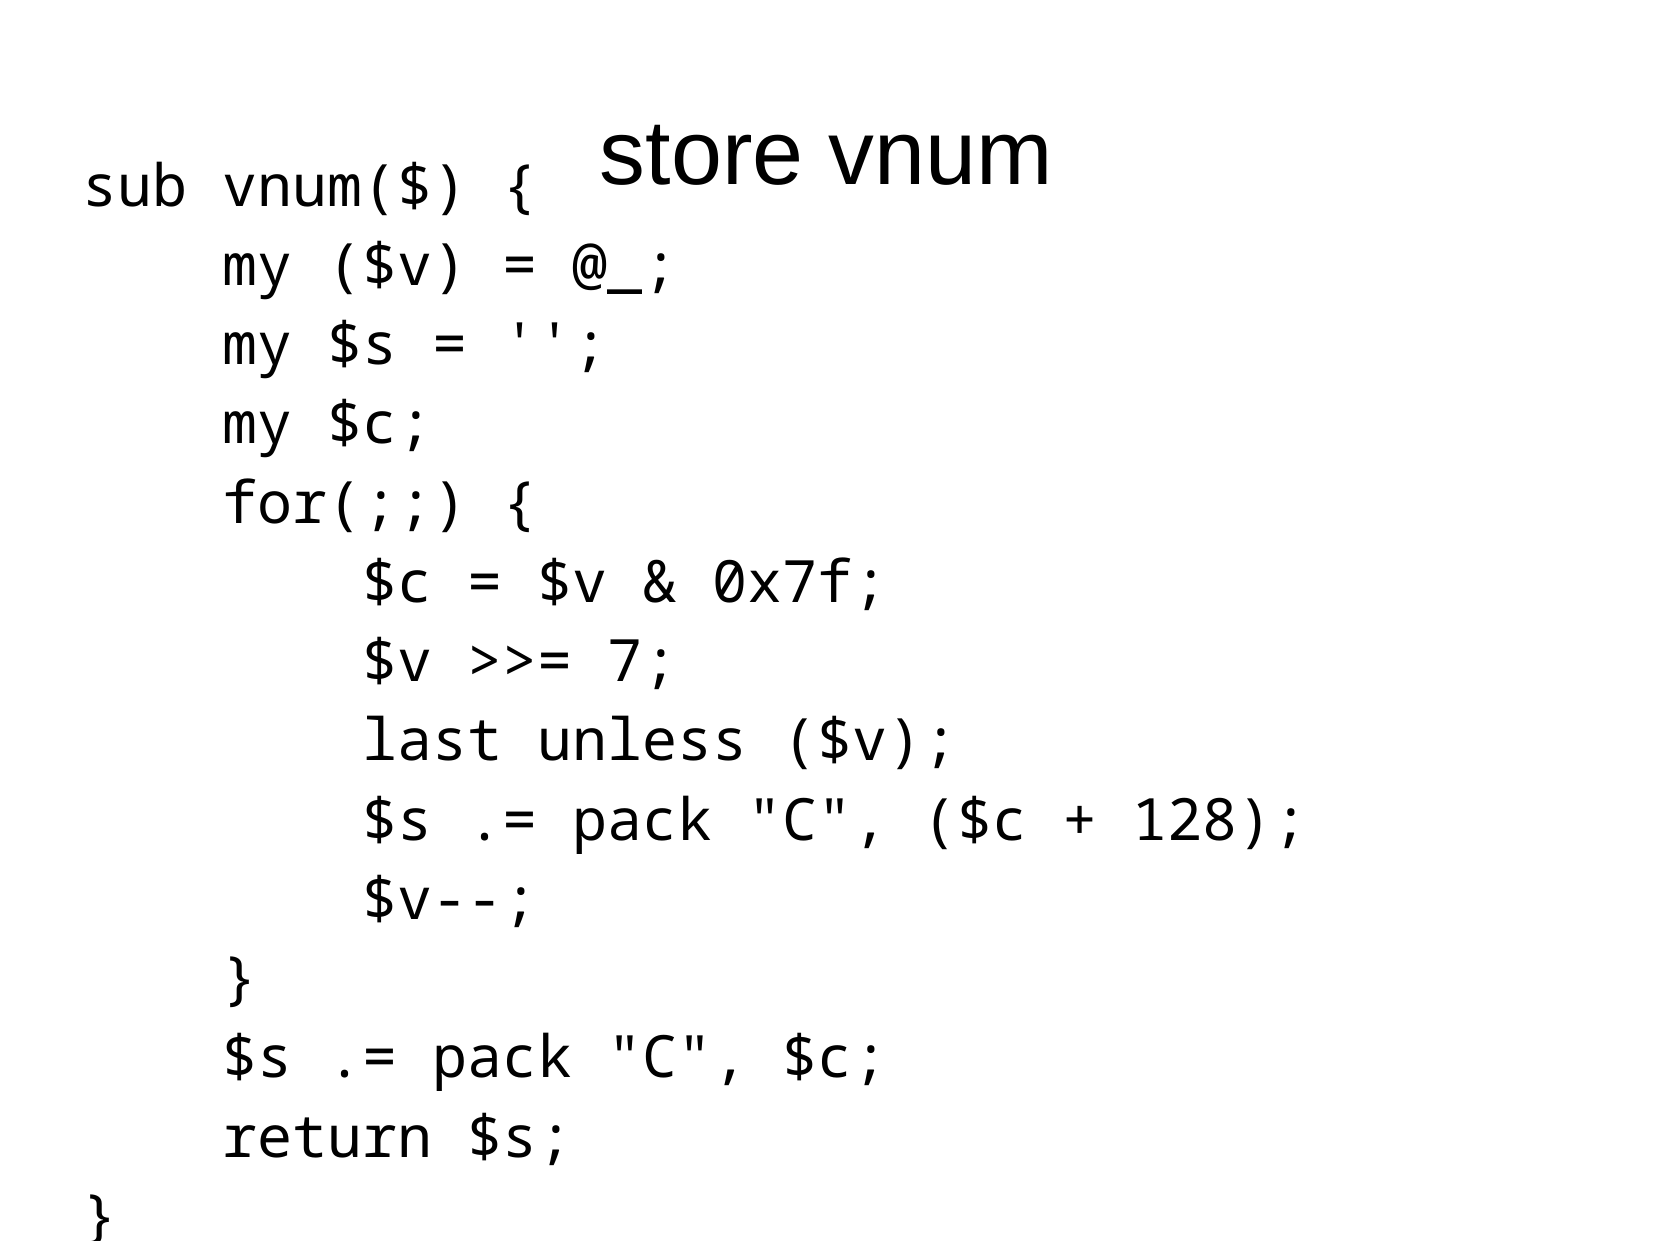

# store vnum
sub vnum($) {
 my ($v) = @_;
 my $s = '';
 my $c;
 for(;;) {
 $c = $v & 0x7f;
 $v >>= 7;
 last unless ($v);
 $s .= pack "C", ($c + 128);
 $v--;
 }
 $s .= pack "C", $c;
 return $s;
}